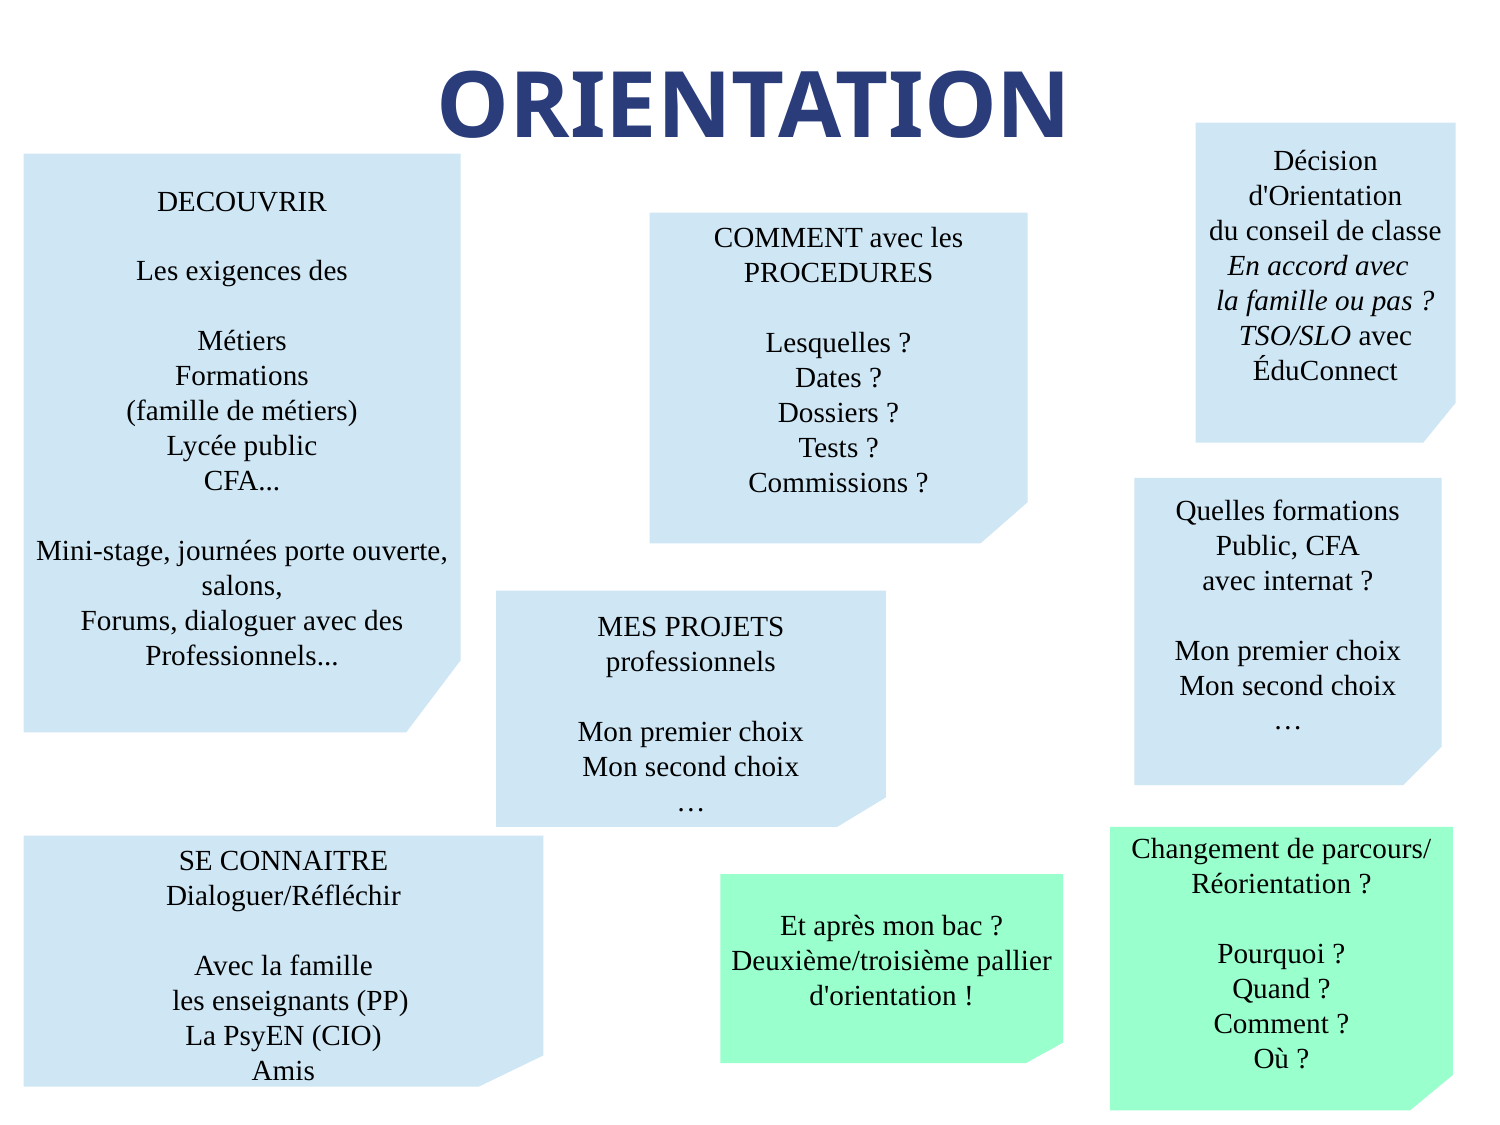

# ORIENTATION
Décision
d'Orientation
du conseil de classe
En accord avec
la famille ou pas ?
TSO/SLO avec
ÉduConnect
DECOUVRIR
Les exigences des
Métiers
Formations
(famille de métiers)
Lycée public
CFA...
Mini-stage, journées porte ouverte,
salons,
Forums, dialoguer avec des
Professionnels...
COMMENT avec les
PROCEDURES
Lesquelles ?
Dates ?
Dossiers ?
Tests ?
Commissions ?
Quelles formations
Public, CFA
avec internat ?
Mon premier choix
Mon second choix
…
MES PROJETS
professionnels
Mon premier choix
Mon second choix
…
Changement de parcours/
Réorientation ?
Pourquoi ?
Quand ?
Comment ?
Où ?
SE CONNAITRE
Dialoguer/Réfléchir
Avec la famille
 les enseignants (PP)
La PsyEN (CIO)
Amis
Et après mon bac ?
Deuxième/troisième pallier
d'orientation !